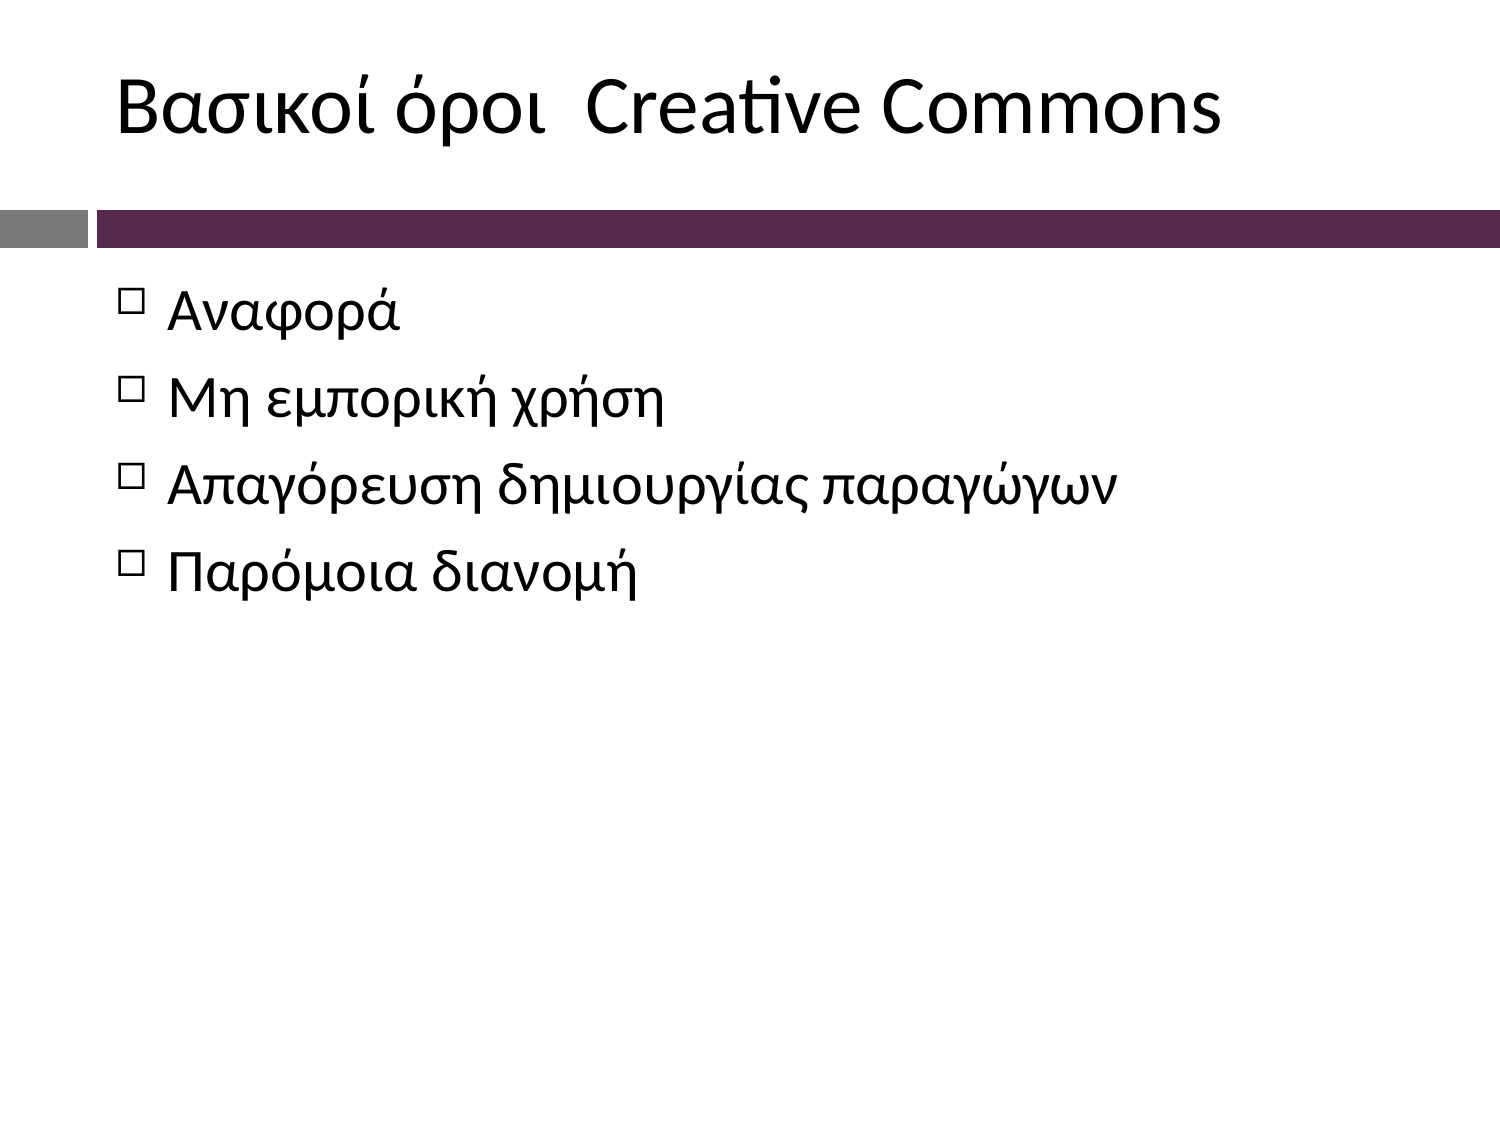

# Βασικοί όροι Creative Commons
Αναφορά
Μη εμπορική χρήση
Απαγόρευση δημιουργίας παραγώγων
Παρόμοια διανομή